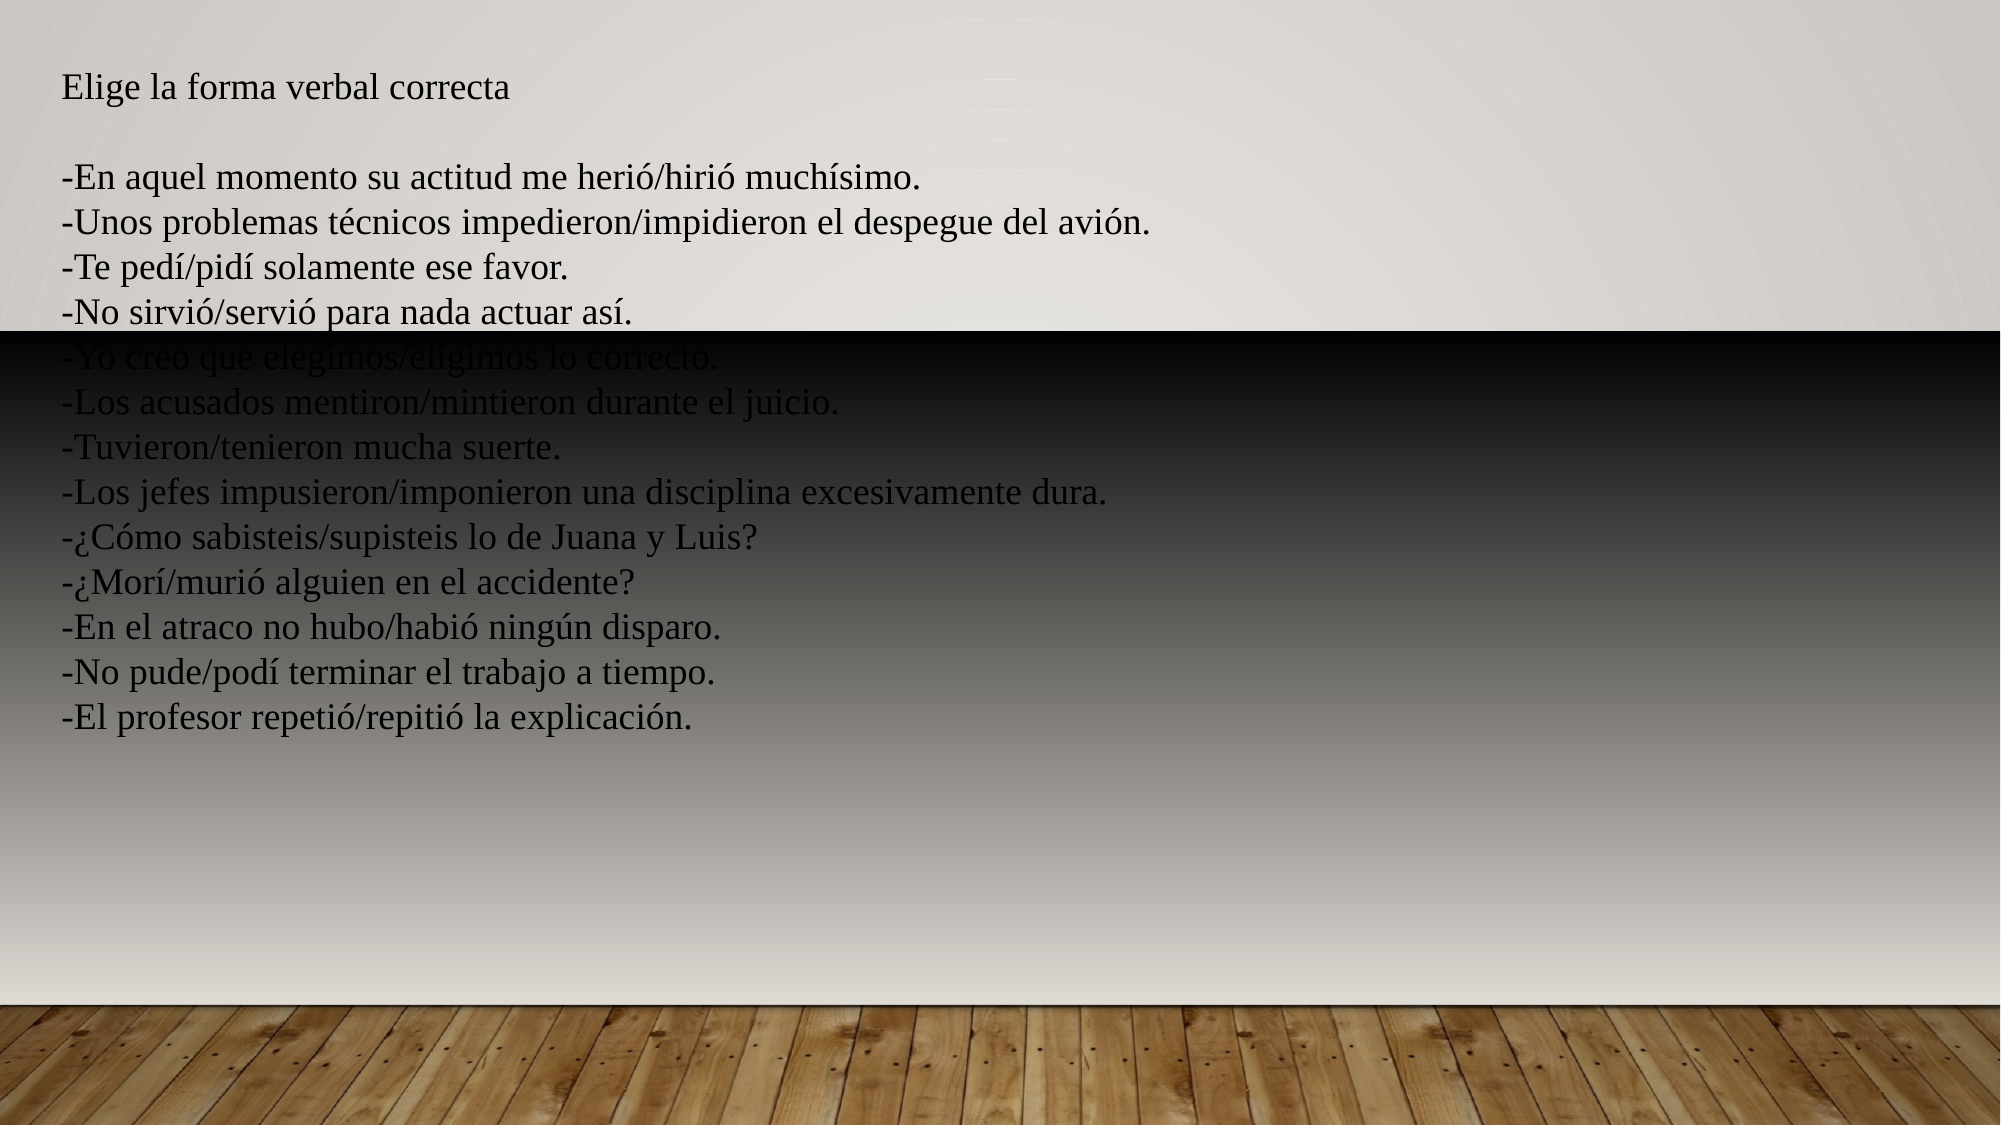

Elige la forma verbal correcta
-En aquel momento su actitud me herió/hirió muchísimo.
-Unos problemas técnicos impedieron/impidieron el despegue del avión.
-Te pedí/pidí solamente ese favor.
-No sirvió/servió para nada actuar así.
-Yo creo que elegimos/eligimos lo correcto.
-Los acusados mentiron/mintieron durante el juicio.
-Tuvieron/tenieron mucha suerte.
-Los jefes impusieron/imponieron una disciplina excesivamente dura.
-¿Cómo sabisteis/supisteis lo de Juana y Luis?
-¿Morí/murió alguien en el accidente?
-En el atraco no hubo/habió ningún disparo.
-No pude/podí terminar el trabajo a tiempo.
-El profesor repetió/repitió la explicación.